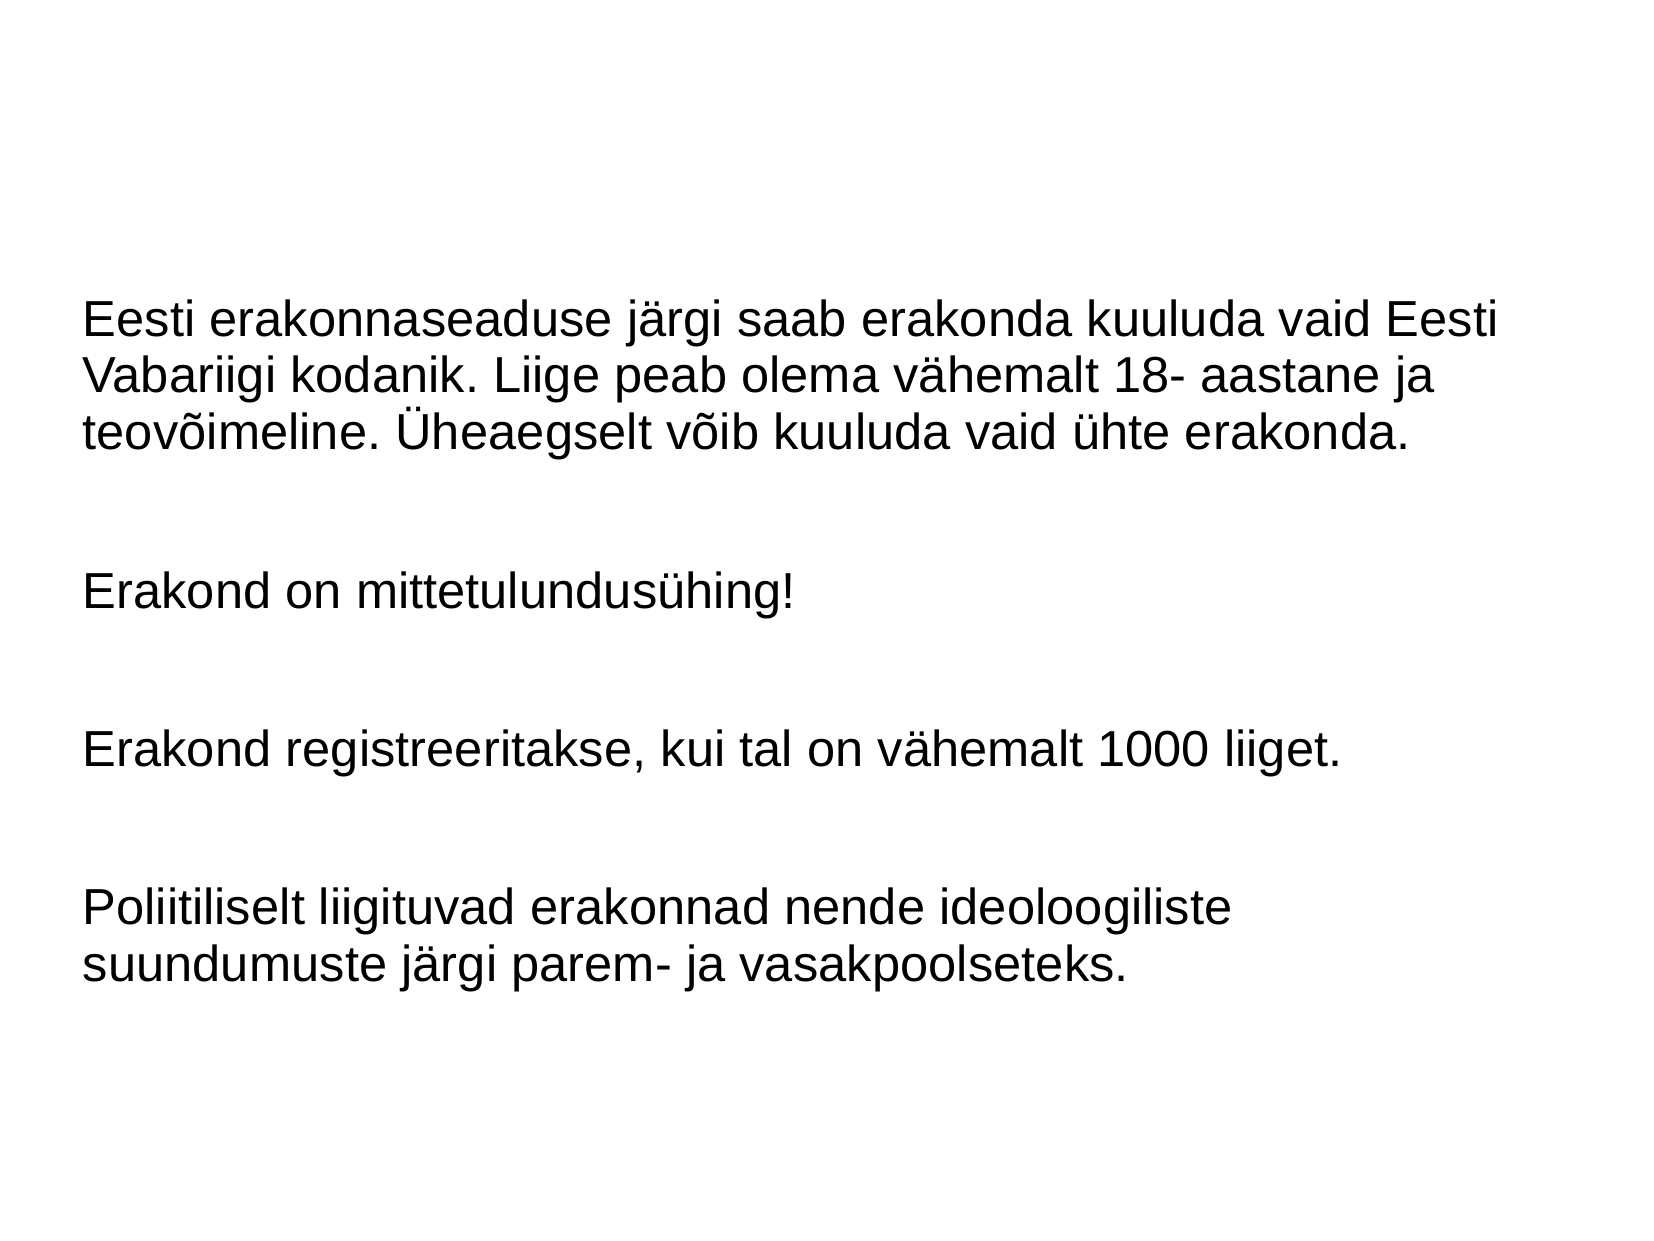

#
Eesti erakonnaseaduse järgi saab erakonda kuuluda vaid Eesti Vabariigi kodanik. Liige peab olema vähemalt 18- aastane ja teovõimeline. Üheaegselt võib kuuluda vaid ühte erakonda.
Erakond on mittetulundusühing!
Erakond registreeritakse, kui tal on vähemalt 1000 liiget.
Poliitiliselt liigituvad erakonnad nende ideoloogiliste suundumuste järgi parem- ja vasakpoolseteks.